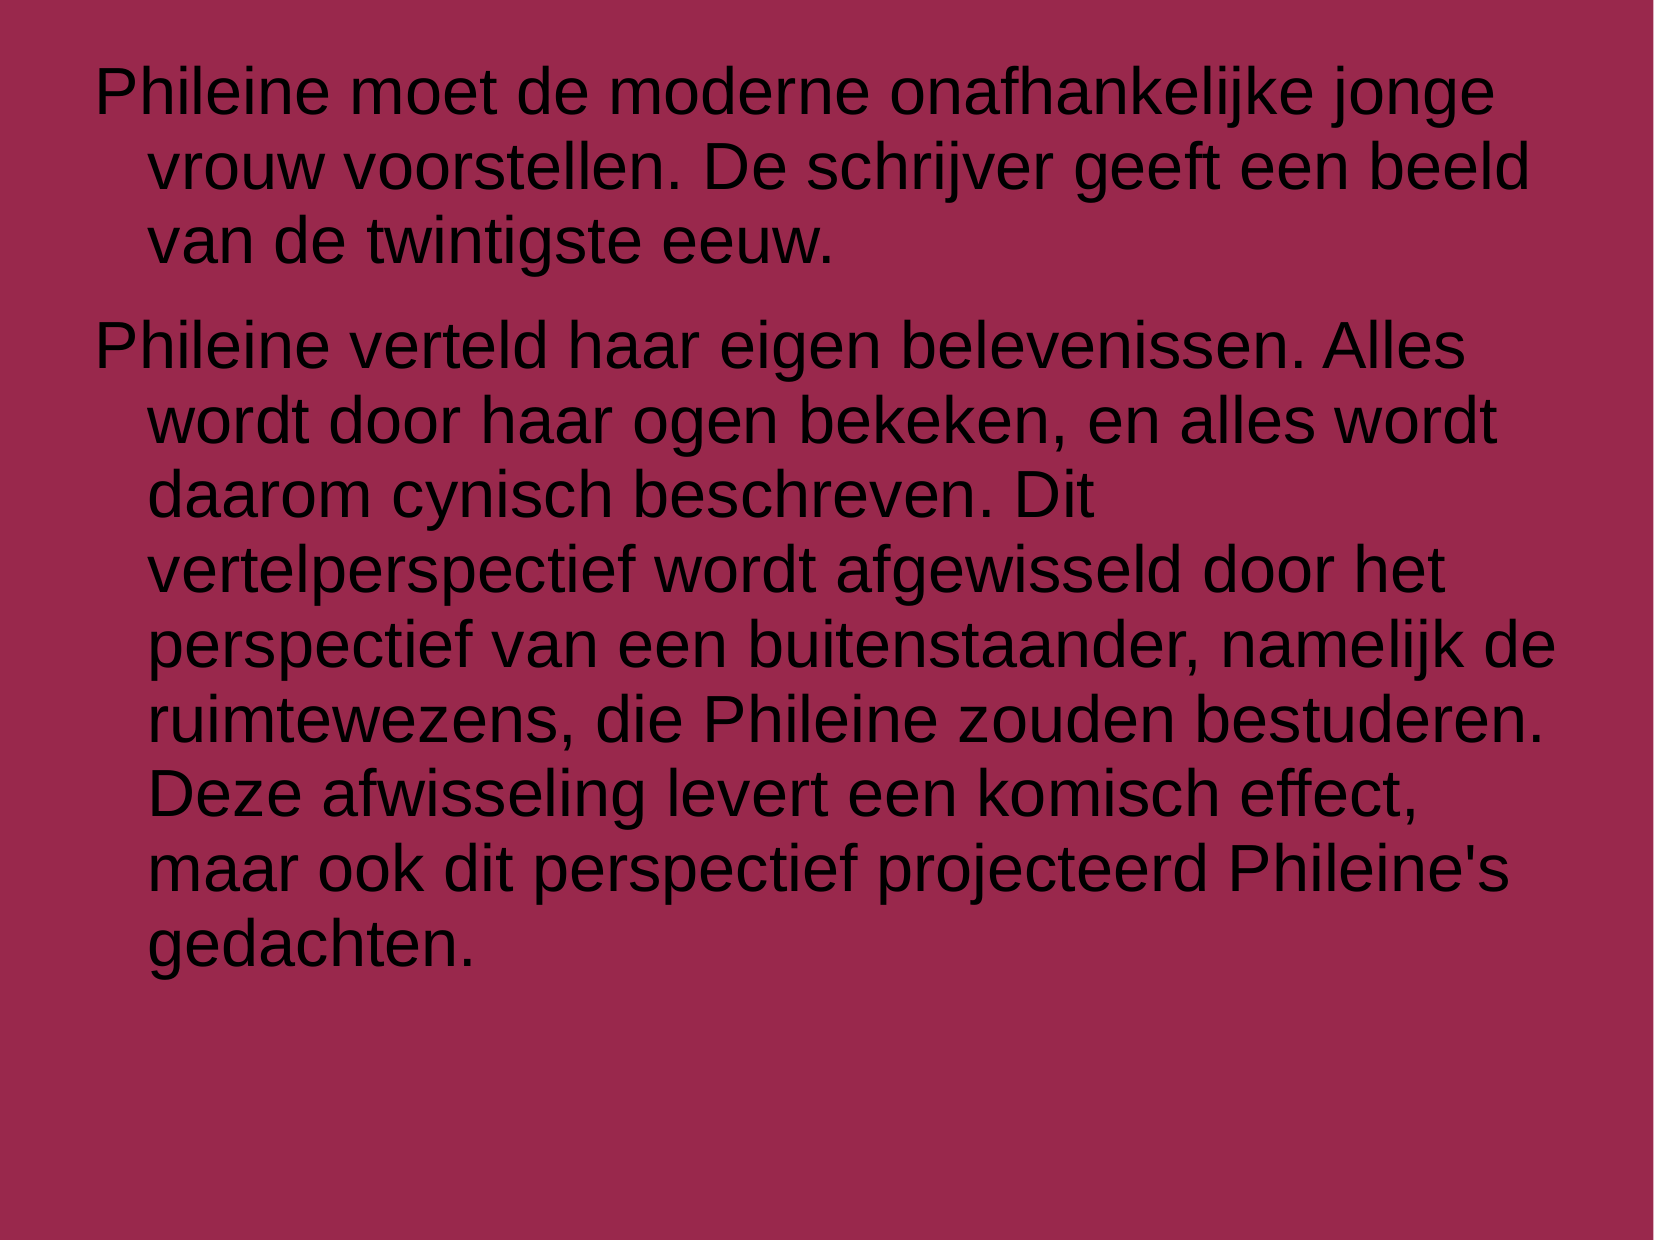

# Phileine moet de moderne onafhankelijke jonge vrouw voorstellen. De schrijver geeft een beeld van de twintigste eeuw.
Phileine verteld haar eigen belevenissen. Alles wordt door haar ogen bekeken, en alles wordt daarom cynisch beschreven. Dit vertelperspectief wordt afgewisseld door het perspectief van een buitenstaander, namelijk de ruimtewezens, die Phileine zouden bestuderen. Deze afwisseling levert een komisch effect, maar ook dit perspectief projecteerd Phileine's gedachten.